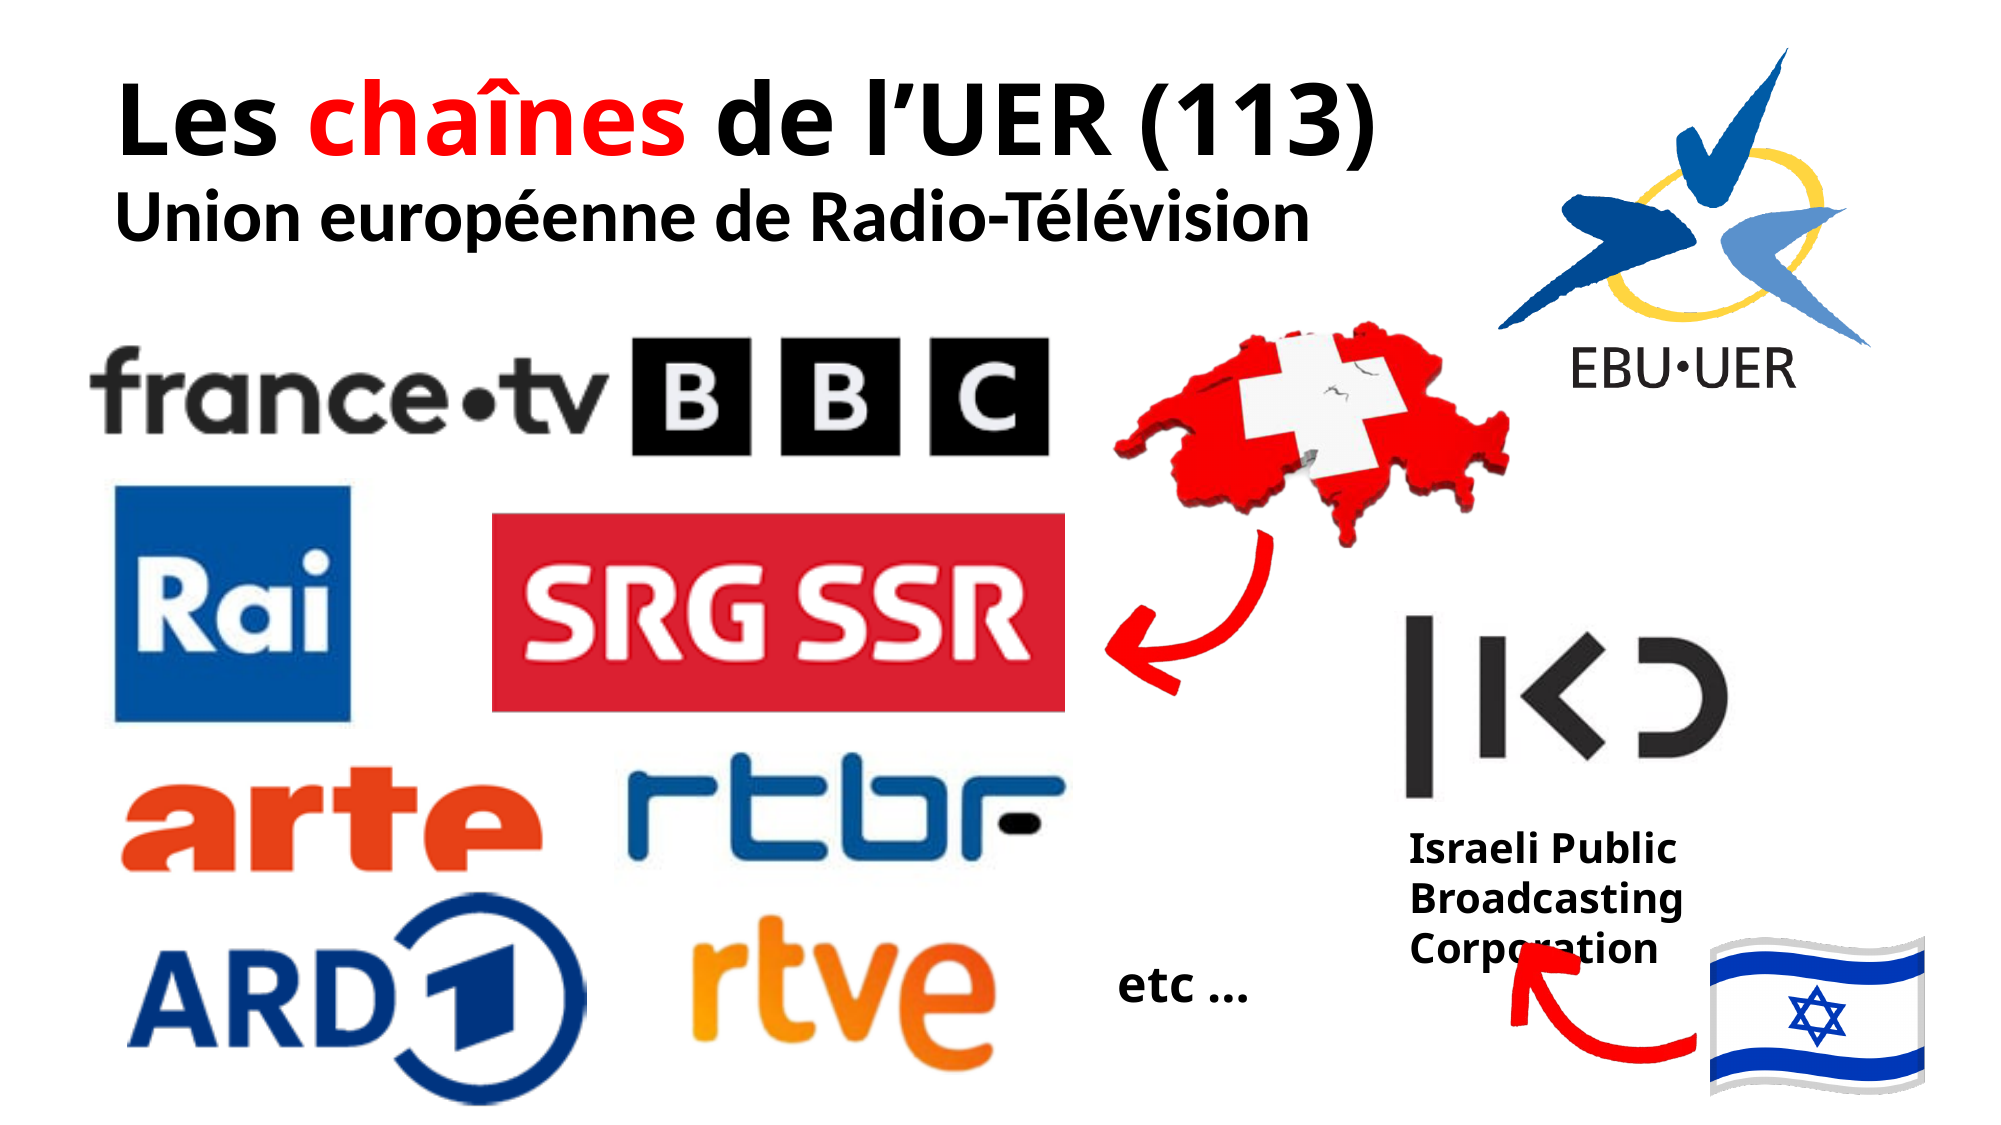

# Les chaînes de l’UER (113) Union européenne de Radio-Télévision
Israeli Public Broadcasting
Corporation
etc …